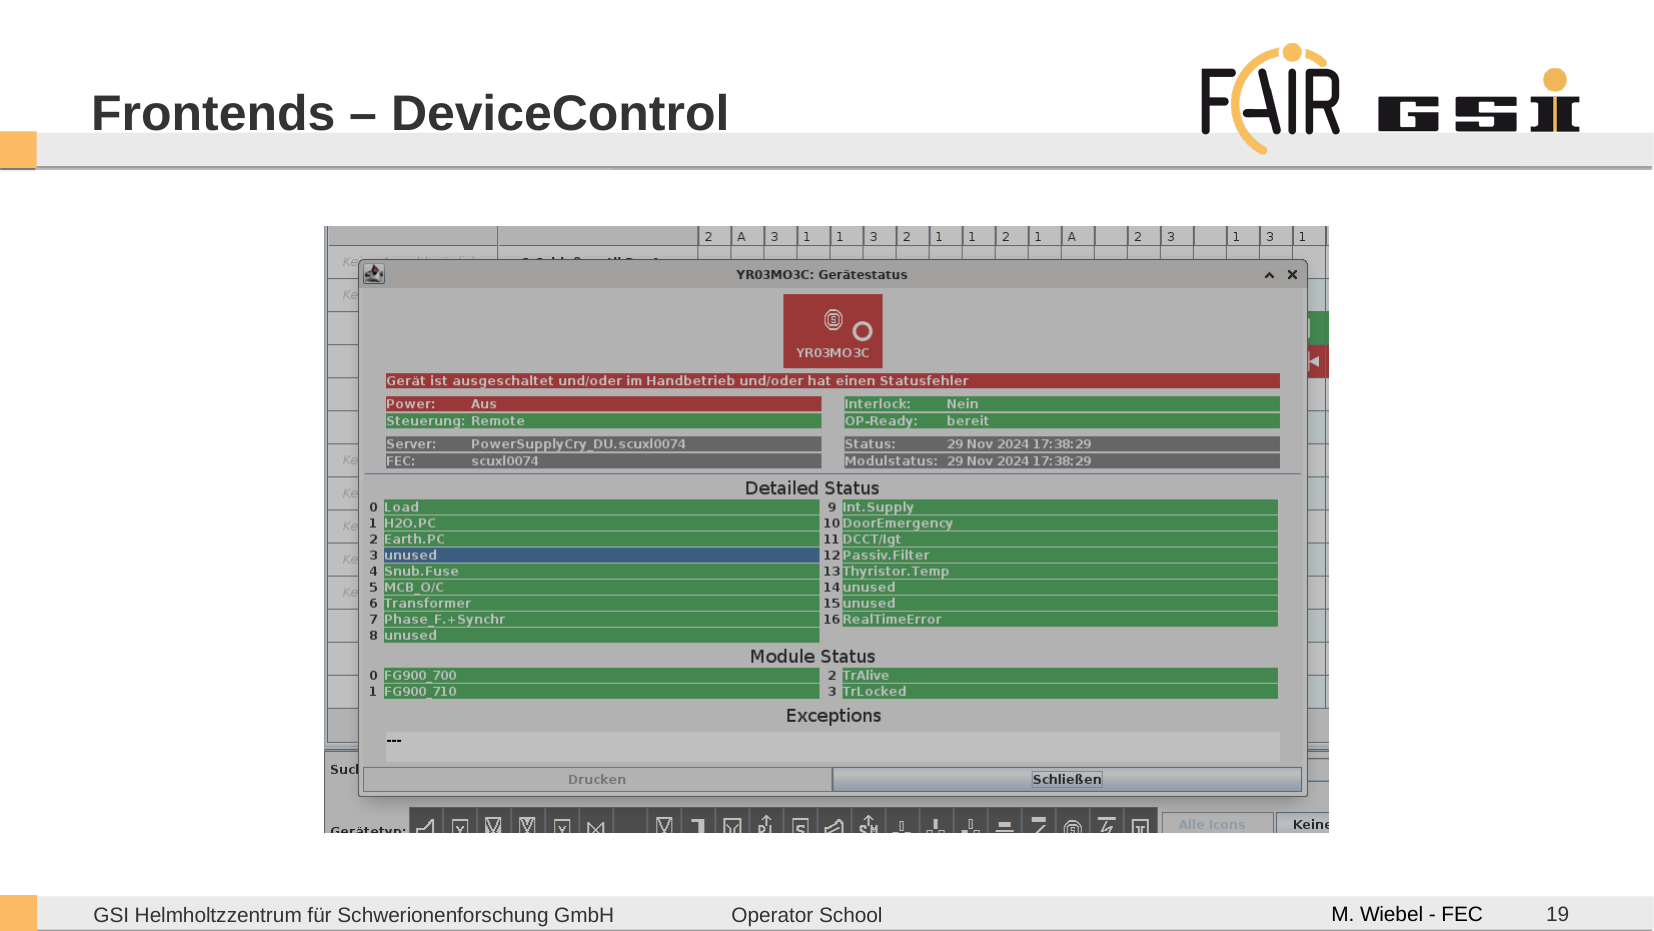

#
Frontends – DeviceControl
M. Wiebel - FEC
19
Operator School